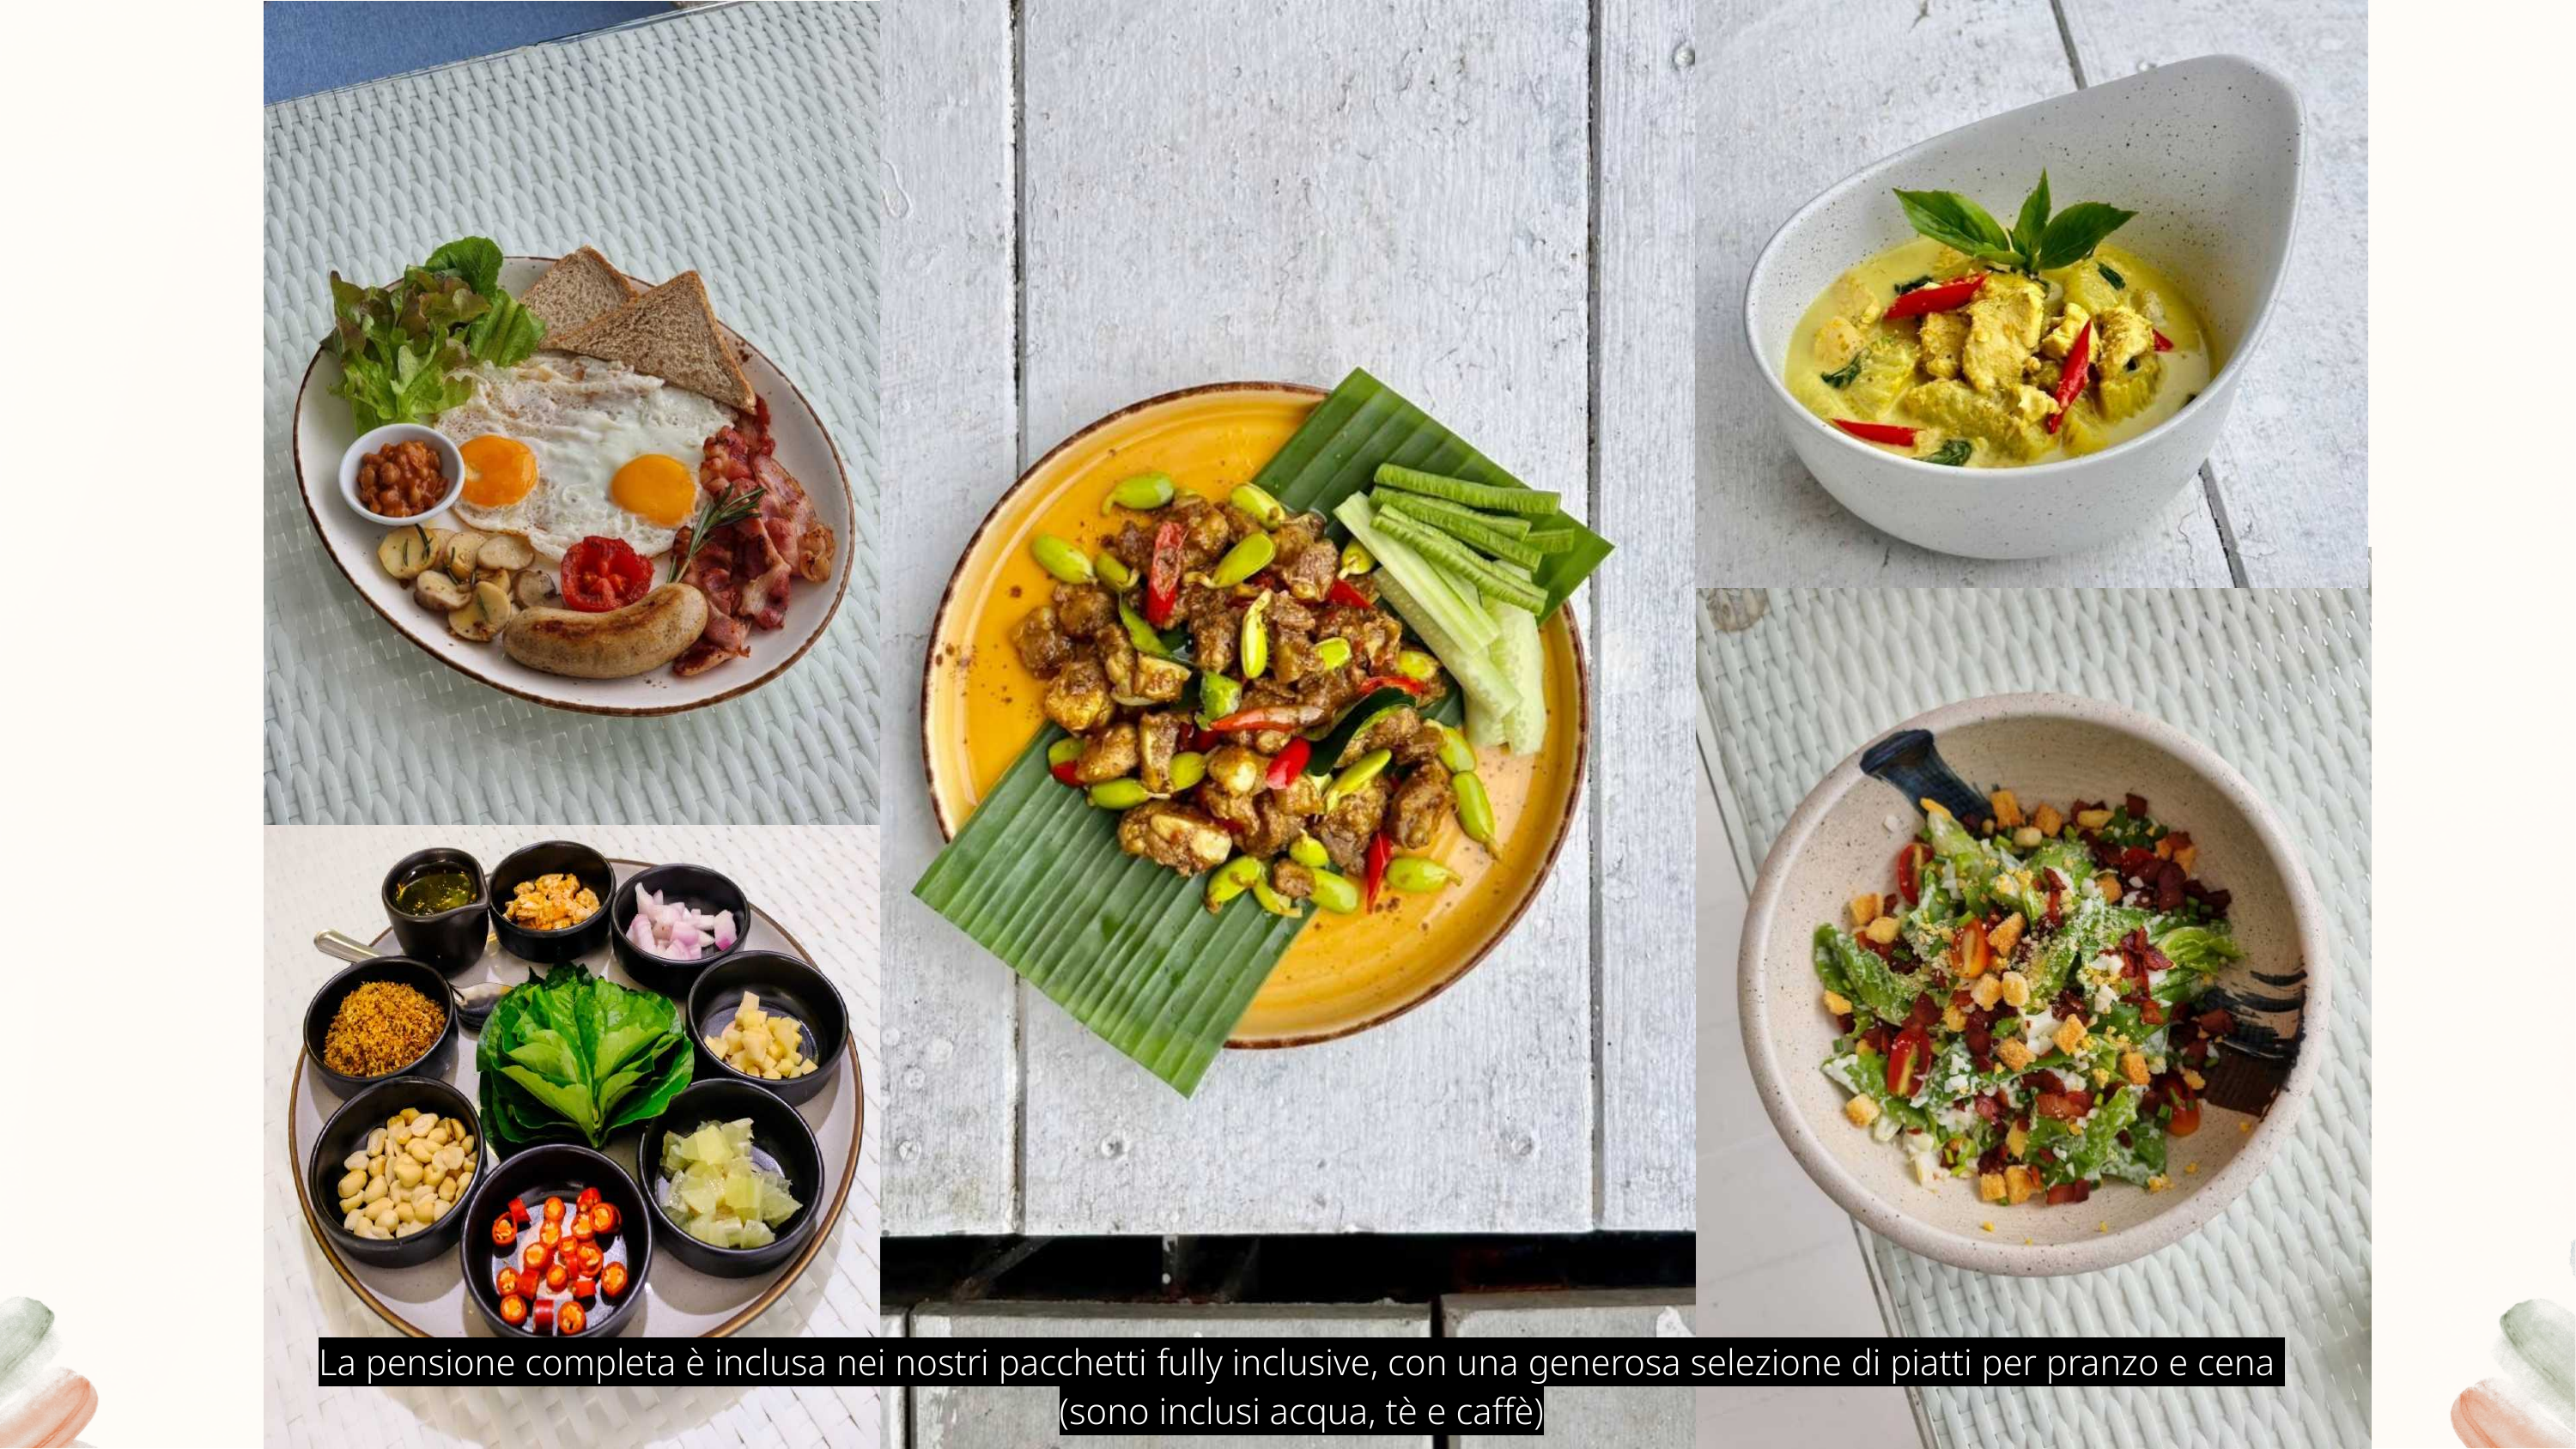

La pensione completa è inclusa nei nostri pacchetti fully inclusive, con una generosa selezione di piatti per pranzo e cena
(sono inclusi acqua, tè e caffè)